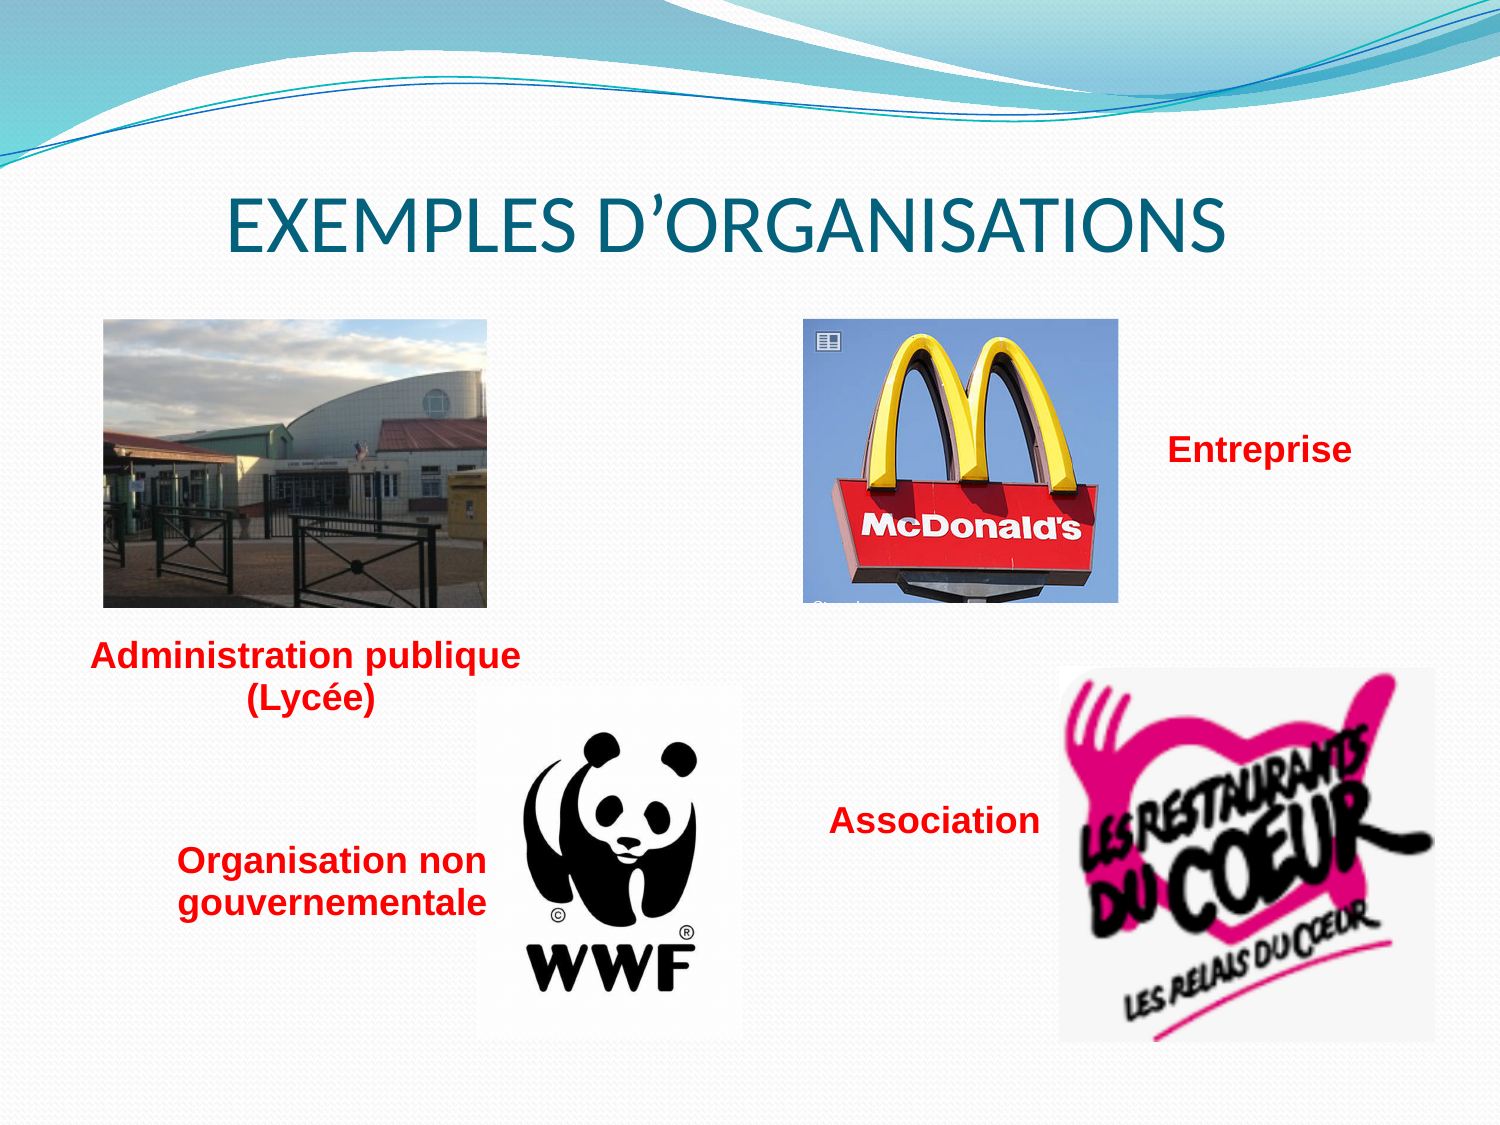

# EXEMPLES D’ORGANISATIONS
Entreprise
Administration publique
(Lycée)
Association
Organisation non gouvernementale